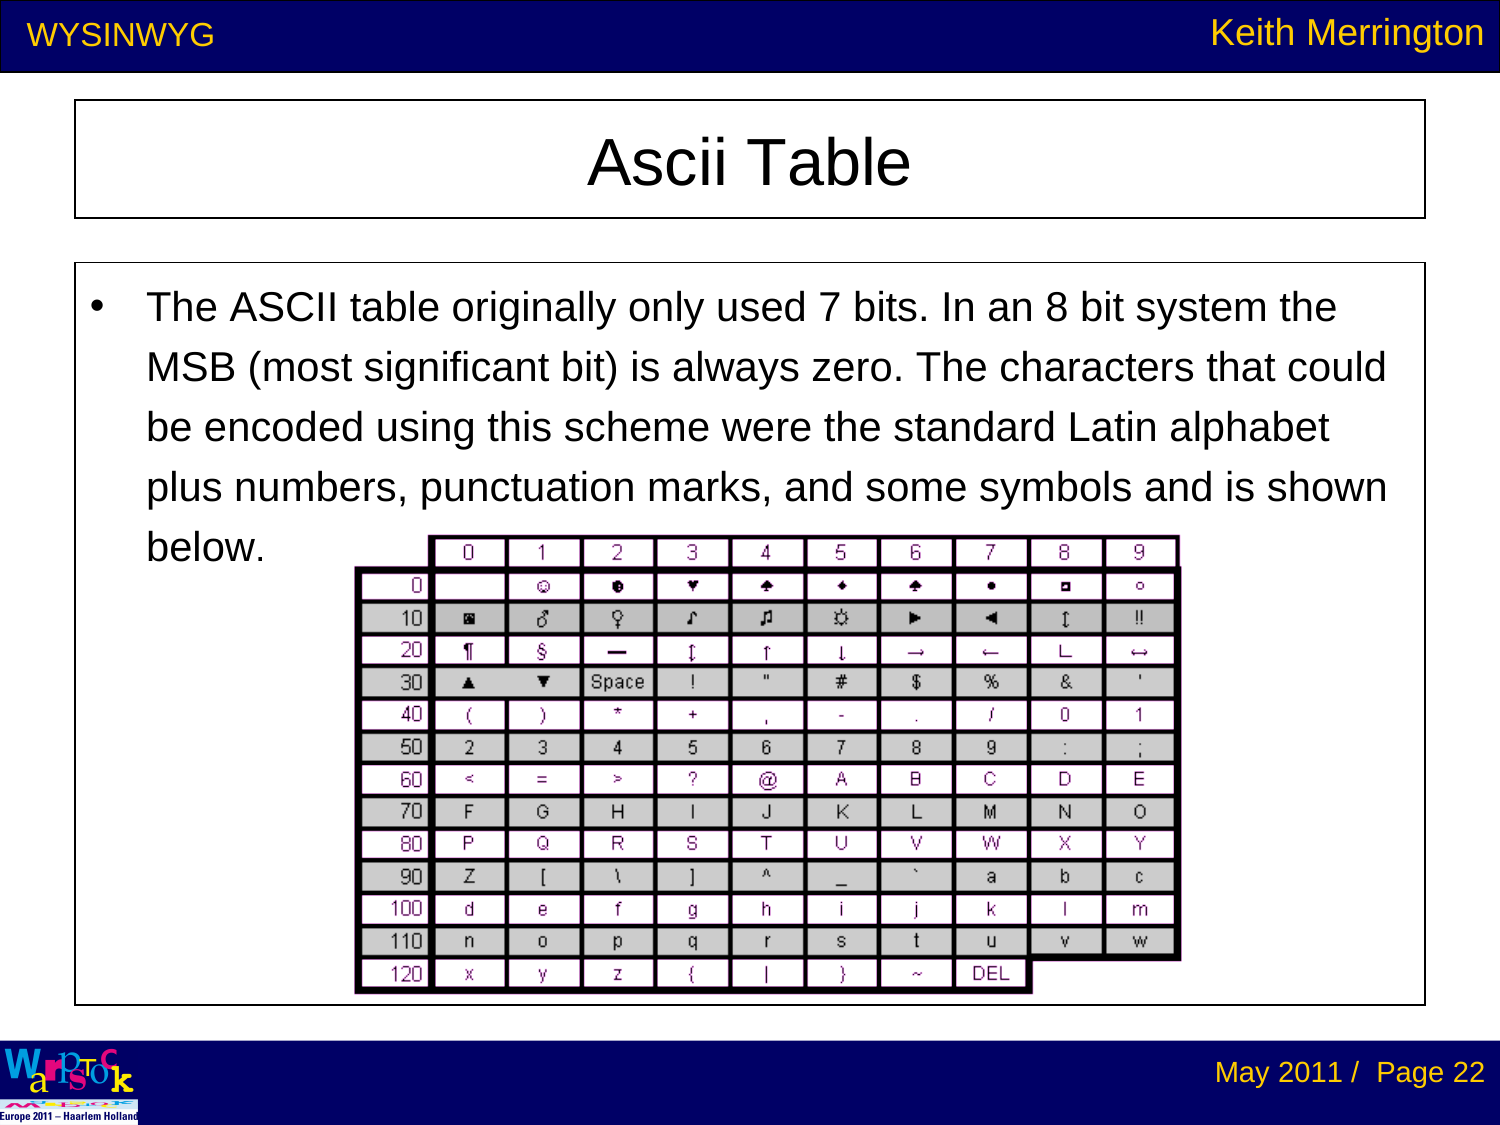

# Ascii Table
The ASCII table originally only used 7 bits. In an 8 bit system the MSB (most significant bit) is always zero. The characters that could be encoded using this scheme were the standard Latin alphabet plus numbers, punctuation marks, and some symbols and is shown below.